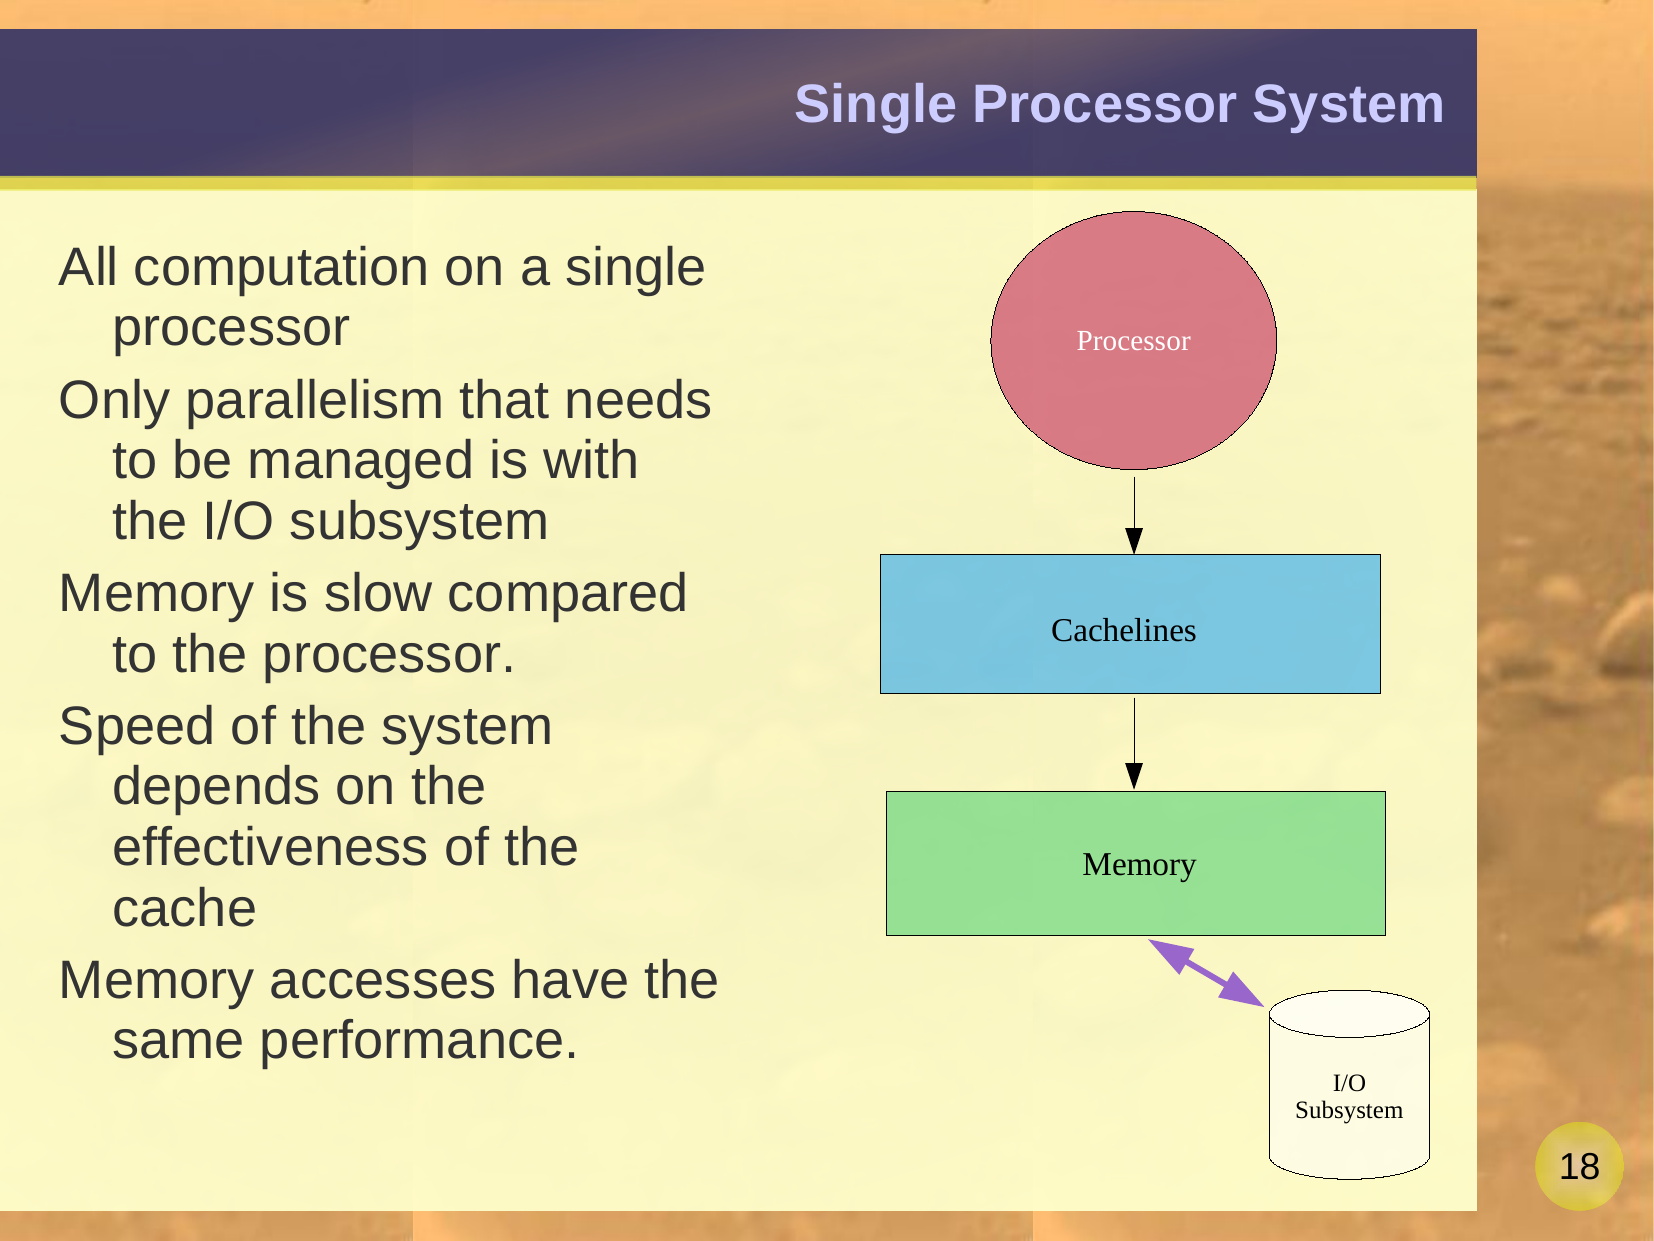

# Single Processor System
Processor
All computation on a single processor
Only parallelism that needs to be managed is with the I/O subsystem
Memory is slow compared to the processor.
Speed of the system depends on the effectiveness of the cache
Memory accesses have the same performance.
Cachelines
 Memory
I/O
Subsystem